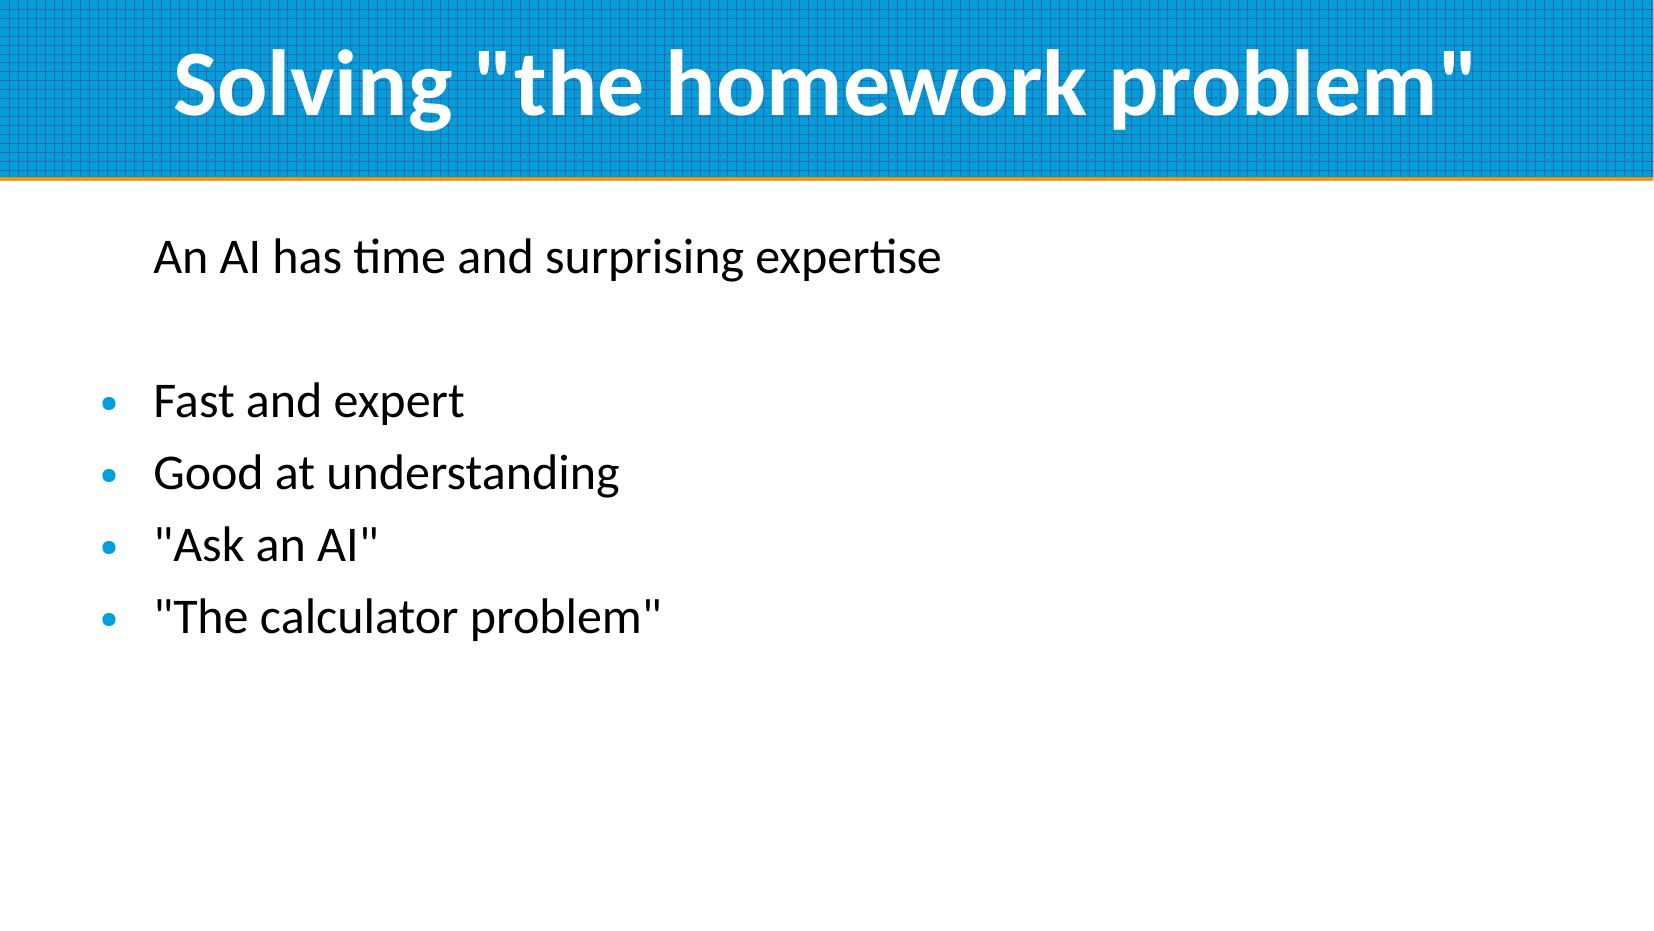

# Solving "the homework problem"
An AI has time and surprising expertise
Fast and expert
Good at understanding
"Ask an AI"
"The calculator problem"